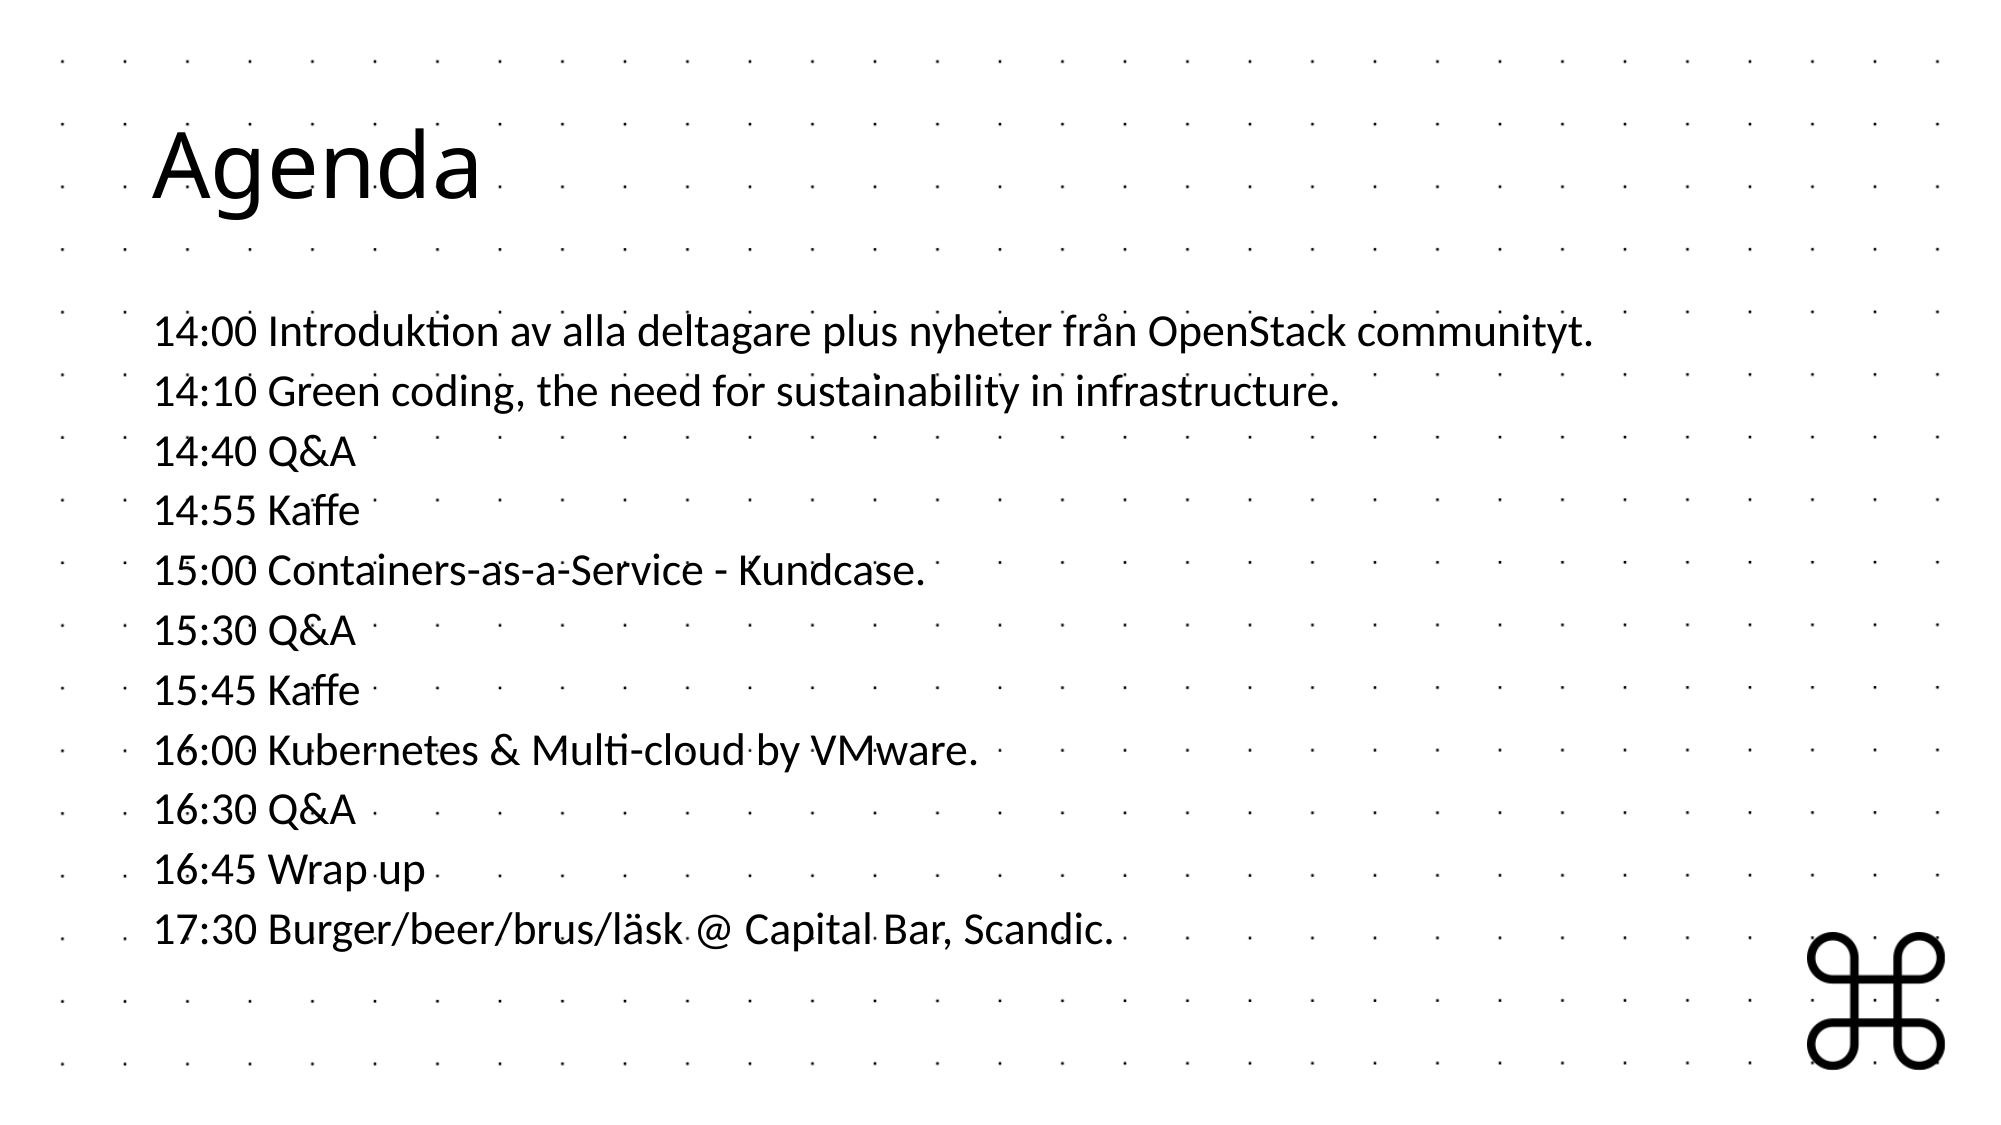

Agenda
14:00 Introduktion av alla deltagare plus nyheter från OpenStack communityt.
14:10 Green coding, the need for sustainability in infrastructure.
14:40 Q&A
14:55 Kaffe
15:00 Containers-as-a-Service - Kundcase.
15:30 Q&A
15:45 Kaffe
16:00 Kubernetes & Multi-cloud by VMware.
16:30 Q&A
16:45 Wrap up
17:30 Burger/beer/brus/läsk @ Capital Bar, Scandic.